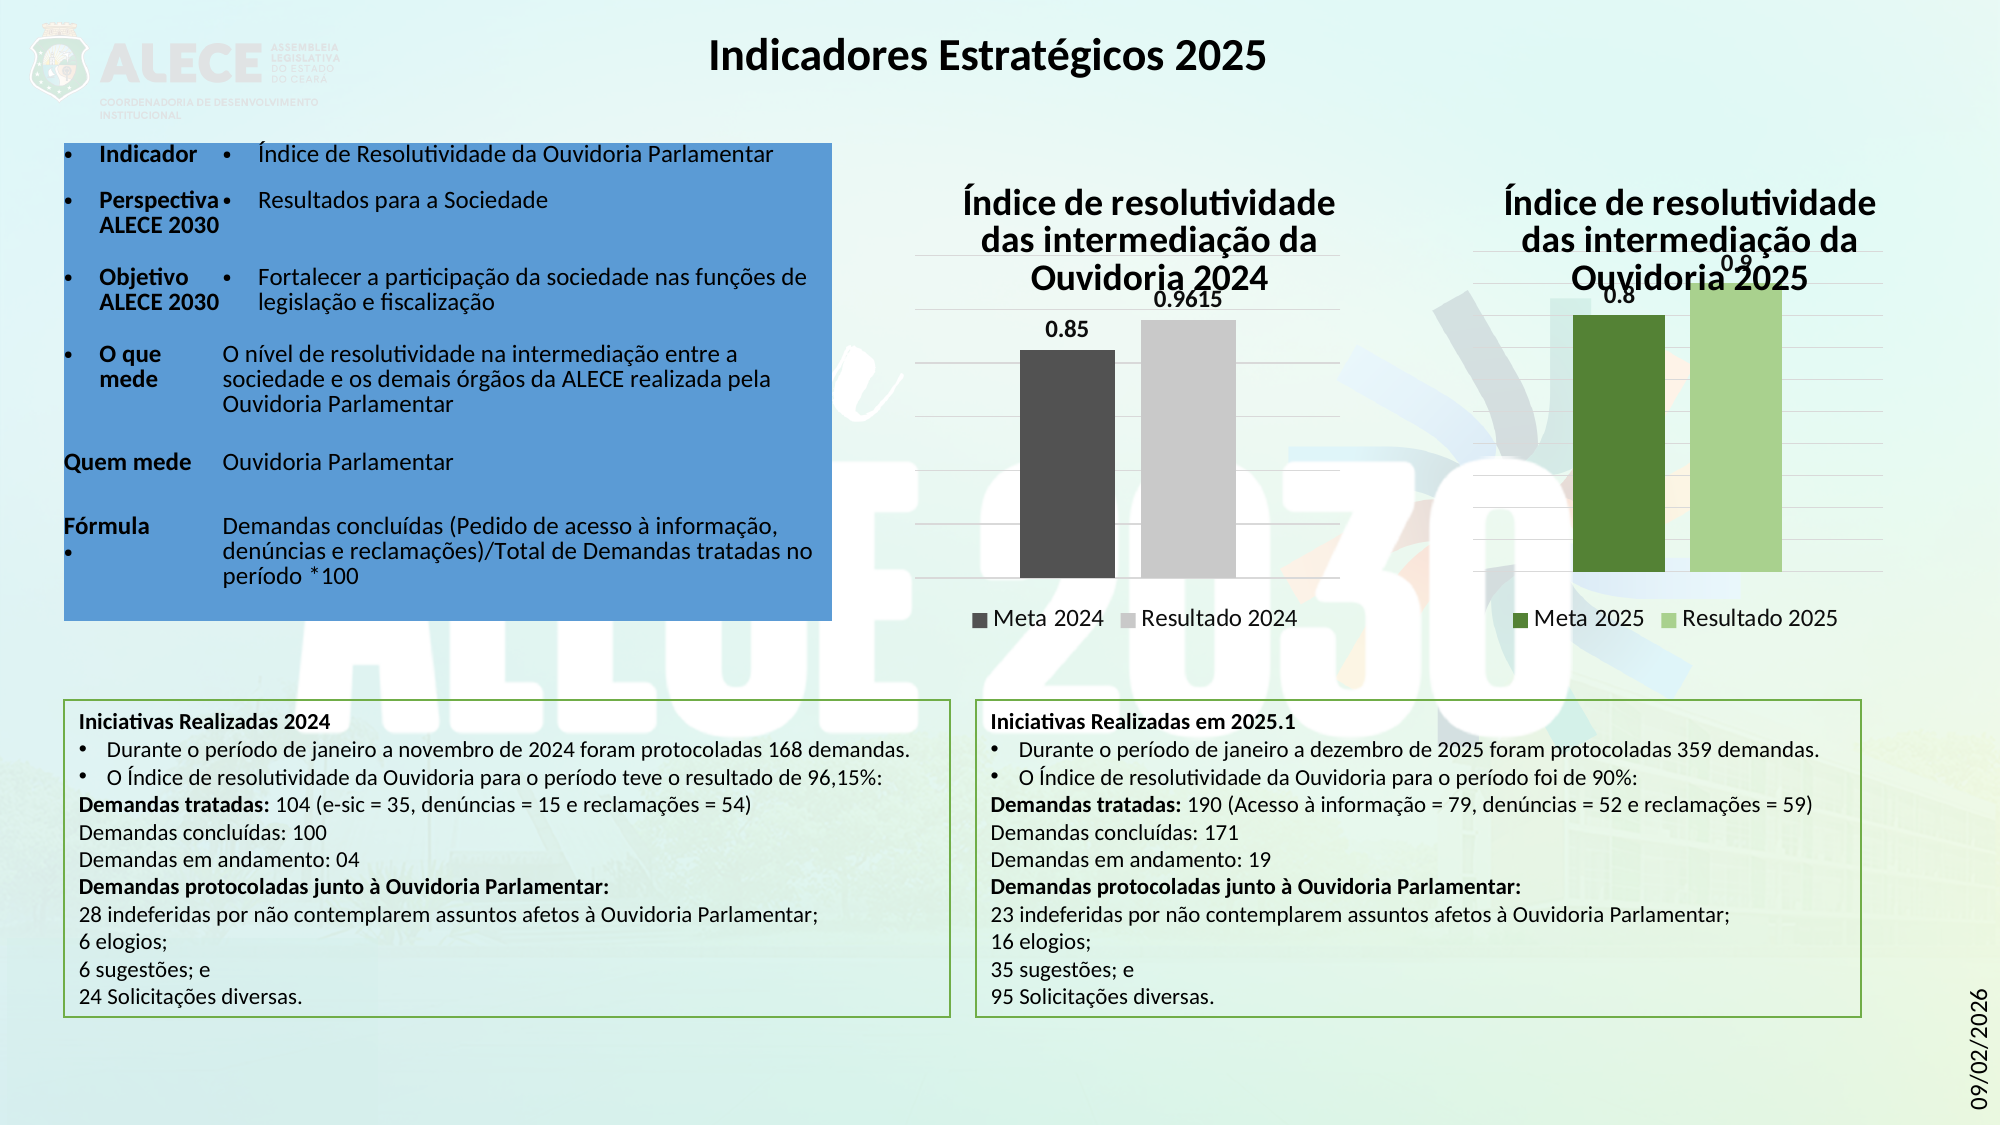

# Indicadores Estratégicos 2025
| Indicador | Índice de Resolutividade da Ouvidoria Parlamentar |
| --- | --- |
| Perspectiva ALECE 2030 | Resultados para a Sociedade |
| Objetivo ALECE 2030 | Fortalecer a participação da sociedade nas funções de legislação e fiscalização |
| O que mede | O nível de resolutividade na intermediação entre a sociedade e os demais órgãos da ALECE realizada pela Ouvidoria Parlamentar |
| Quem mede | Ouvidoria Parlamentar |
| Fórmula | Demandas concluídas (Pedido de acesso à informação, denúncias e reclamações)/Total de Demandas tratadas no período \*100 |
### Chart: Índice de resolutividade das intermediação da Ouvidoria 2024
| Category | Meta 2024 | Resultado 2024 |
|---|---|---|
| Índice de resolutividade da intermediação da OP entre a sociedade com os demais órgãos da Alece | 0.85 | 0.9615 |
### Chart: Índice de resolutividade das intermediação da Ouvidoria 2025
| Category | Meta 2025 | Resultado 2025 |
|---|---|---|
| Índice de resolutividade da intermediação da OP entre a sociedade com os demais órgãos da Alece | 0.8 | 0.9 |Iniciativas Realizadas 2024
Durante o período de janeiro a novembro de 2024 foram protocoladas 168 demandas.
O Índice de resolutividade da Ouvidoria para o período teve o resultado de 96,15%:
Demandas tratadas: 104 (e-sic = 35, denúncias = 15 e reclamações = 54)
Demandas concluídas: 100
Demandas em andamento: 04
Demandas protocoladas junto à Ouvidoria Parlamentar:
28 indeferidas por não contemplarem assuntos afetos à Ouvidoria Parlamentar;
6 elogios;
6 sugestões; e
24 Solicitações diversas.
Iniciativas Realizadas em 2025.1
Durante o período de janeiro a dezembro de 2025 foram protocoladas 359 demandas.
O Índice de resolutividade da Ouvidoria para o período foi de 90%:
Demandas tratadas: 190 (Acesso à informação = 79, denúncias = 52 e reclamações = 59)
Demandas concluídas: 171
Demandas em andamento: 19
Demandas protocoladas junto à Ouvidoria Parlamentar:
23 indeferidas por não contemplarem assuntos afetos à Ouvidoria Parlamentar;
16 elogios;
35 sugestões; e
95 Solicitações diversas.
09/02/2026